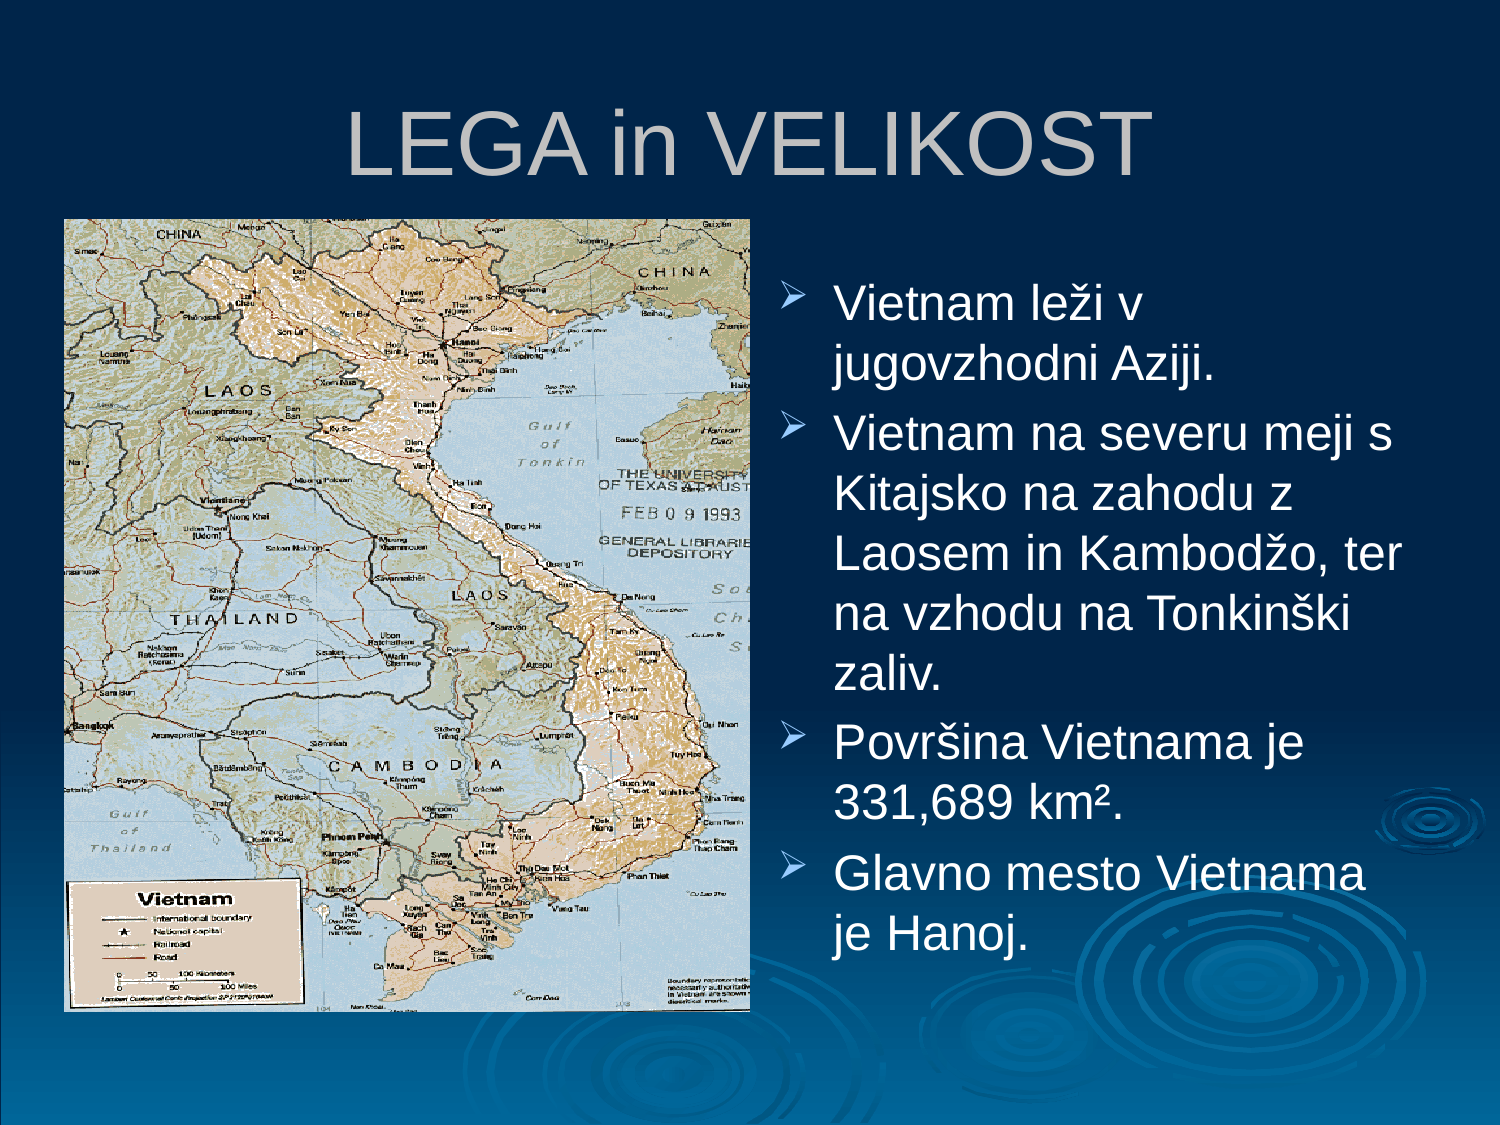

# LEGA in VELIKOST
Vietnam leži v jugovzhodni Aziji.
Vietnam na severu meji s Kitajsko na zahodu z Laosem in Kambodžo, ter na vzhodu na Tonkinški zaliv.
Površina Vietnama je 331,689 km².
Glavno mesto Vietnama je Hanoj.